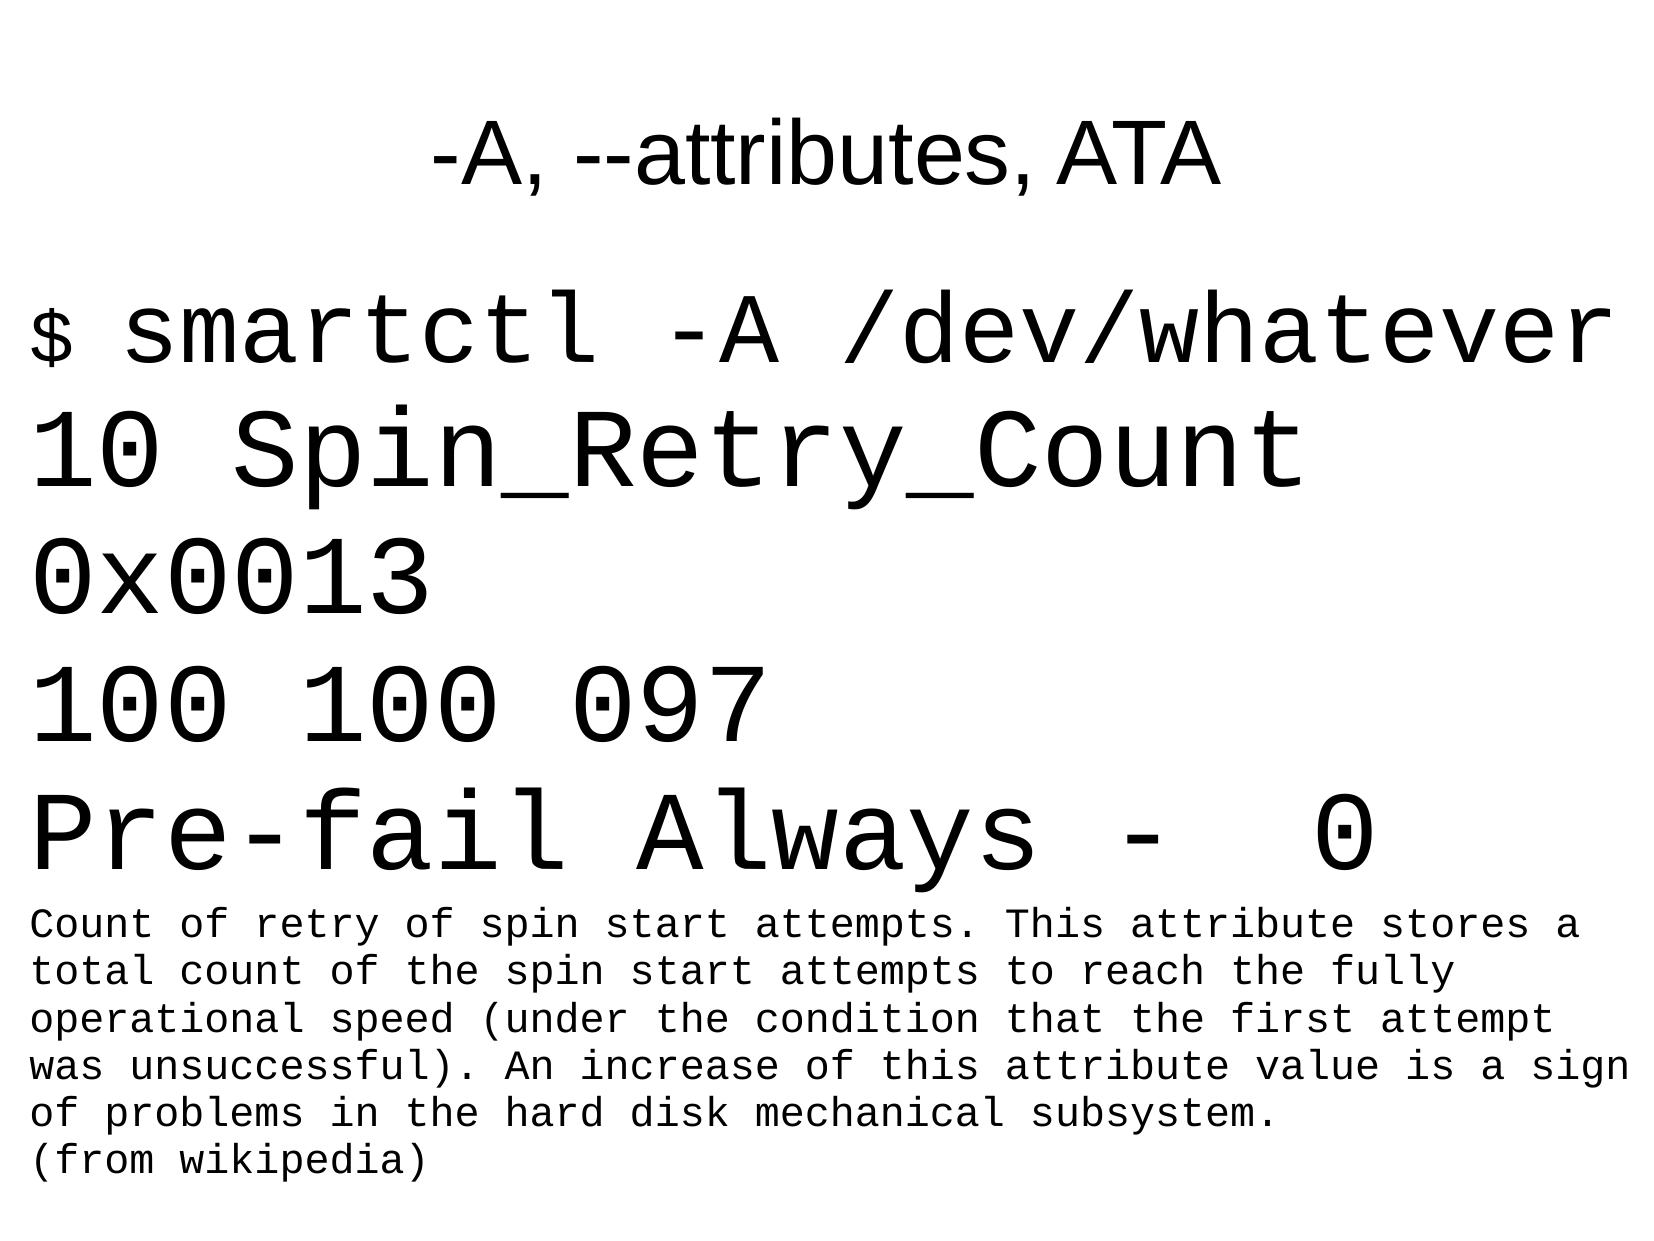

# -A, --attributes, ATA
$ smartctl -A /dev/whatever
10 Spin_Retry_Count 0x0013
100 100 097
Pre-fail Always - 0
Count of retry of spin start attempts. This attribute stores a total count of the spin start attempts to reach the fully operational speed (under the condition that the first attempt was unsuccessful). An increase of this attribute value is a sign of problems in the hard disk mechanical subsystem.
(from wikipedia)